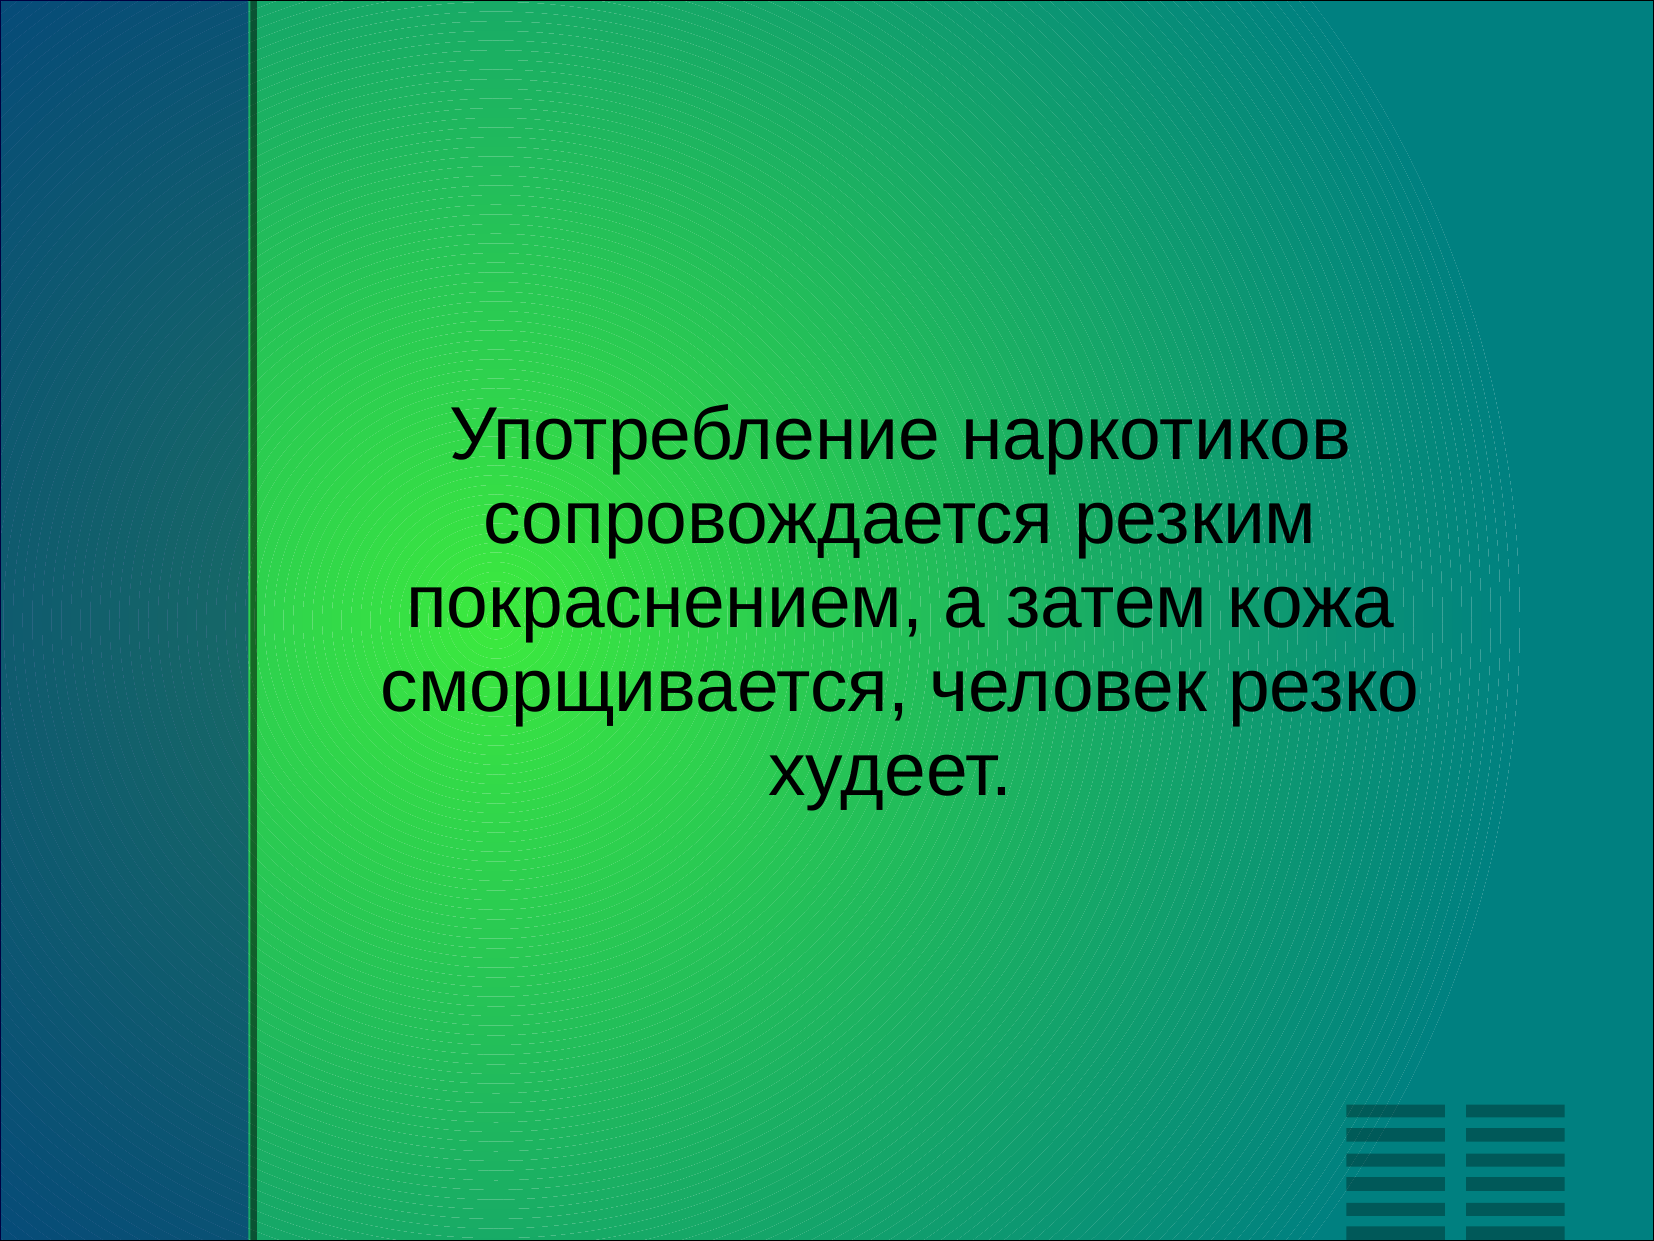

#
Употребление наркотиков сопровождается резким покраснением, а затем кожа сморщивается, человек резко худеет.